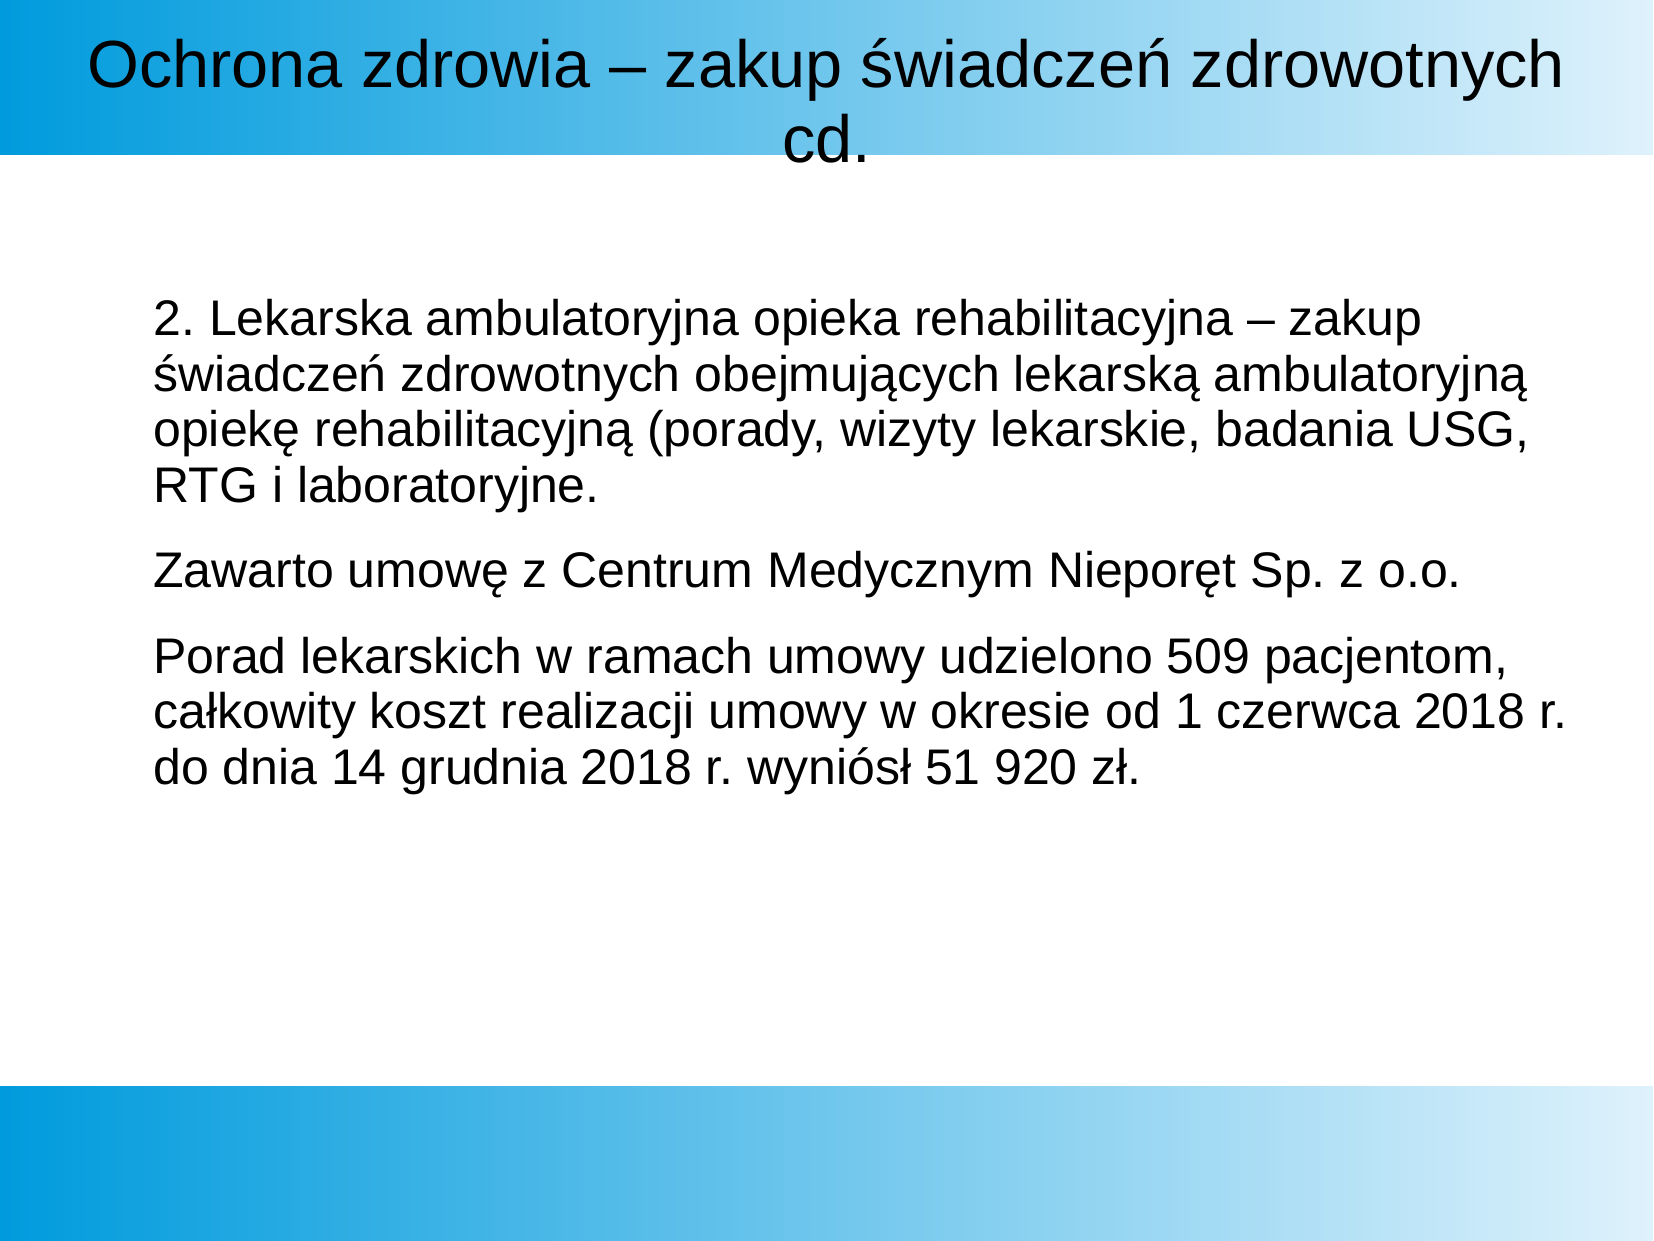

# Ochrona zdrowia – zakup świadczeń zdrowotnych cd.
2. Lekarska ambulatoryjna opieka rehabilitacyjna – zakup świadczeń zdrowotnych obejmujących lekarską ambulatoryjną opiekę rehabilitacyjną (porady, wizyty lekarskie, badania USG, RTG i laboratoryjne.
Zawarto umowę z Centrum Medycznym Nieporęt Sp. z o.o.
Porad lekarskich w ramach umowy udzielono 509 pacjentom, całkowity koszt realizacji umowy w okresie od 1 czerwca 2018 r. do dnia 14 grudnia 2018 r. wyniósł 51 920 zł.